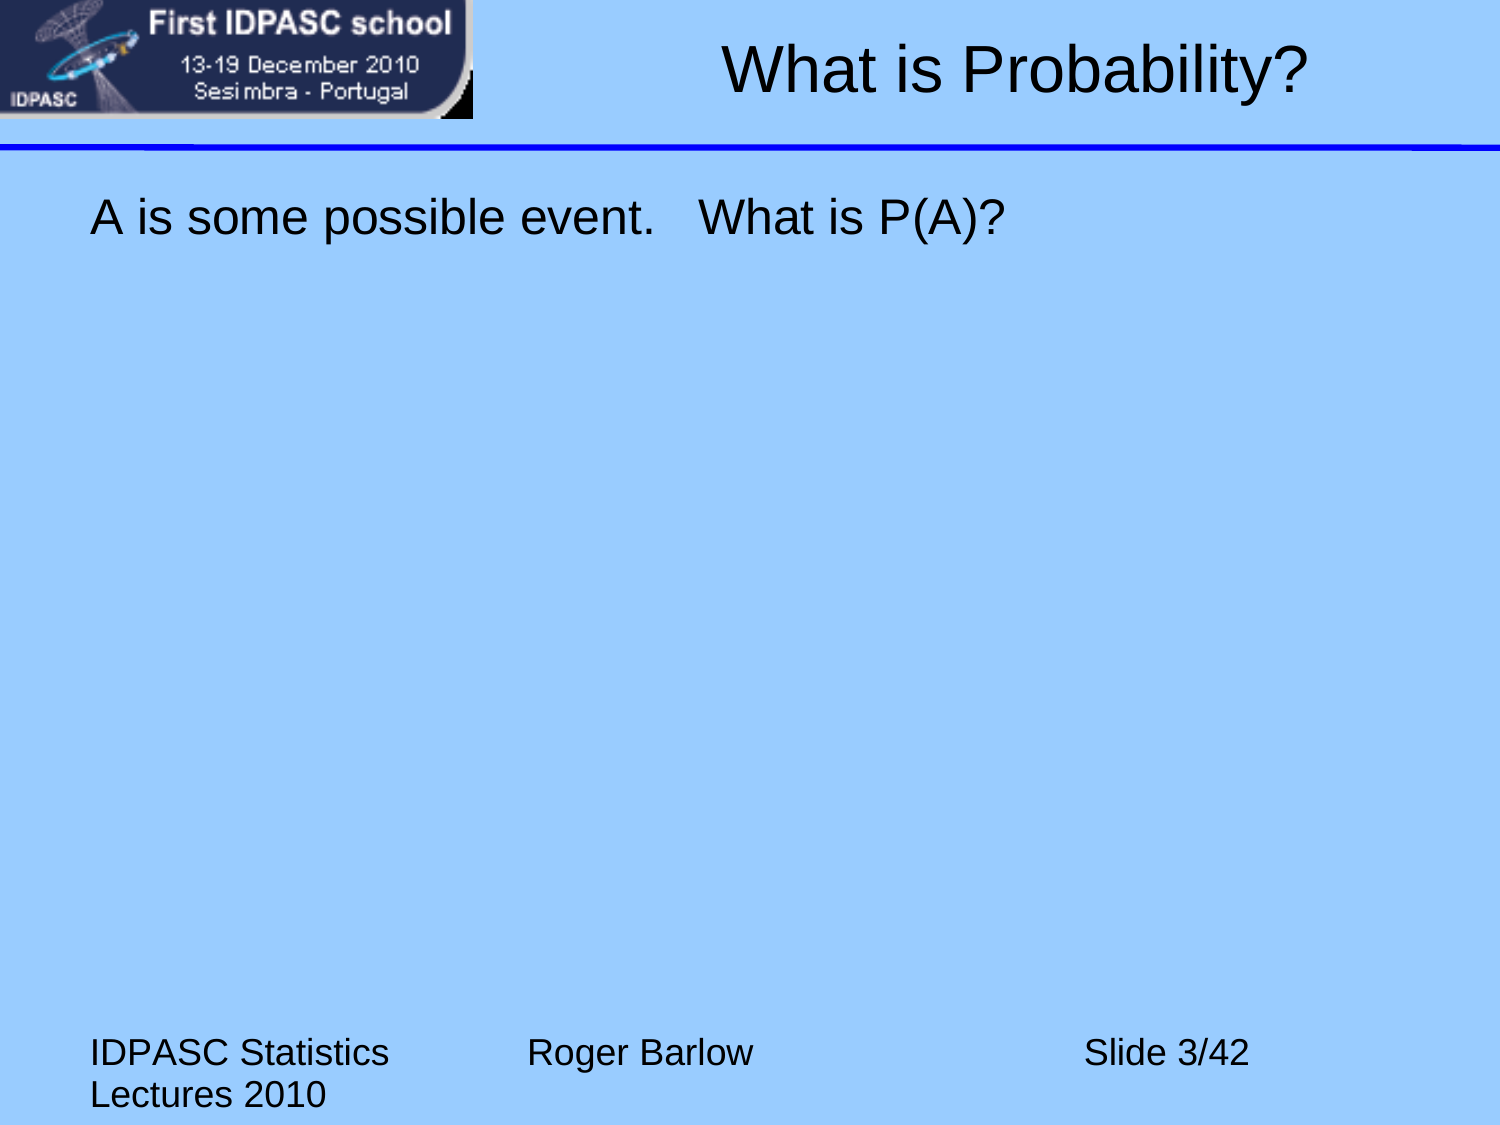

# What is Probability?
A is some possible event. What is P(A)?
3